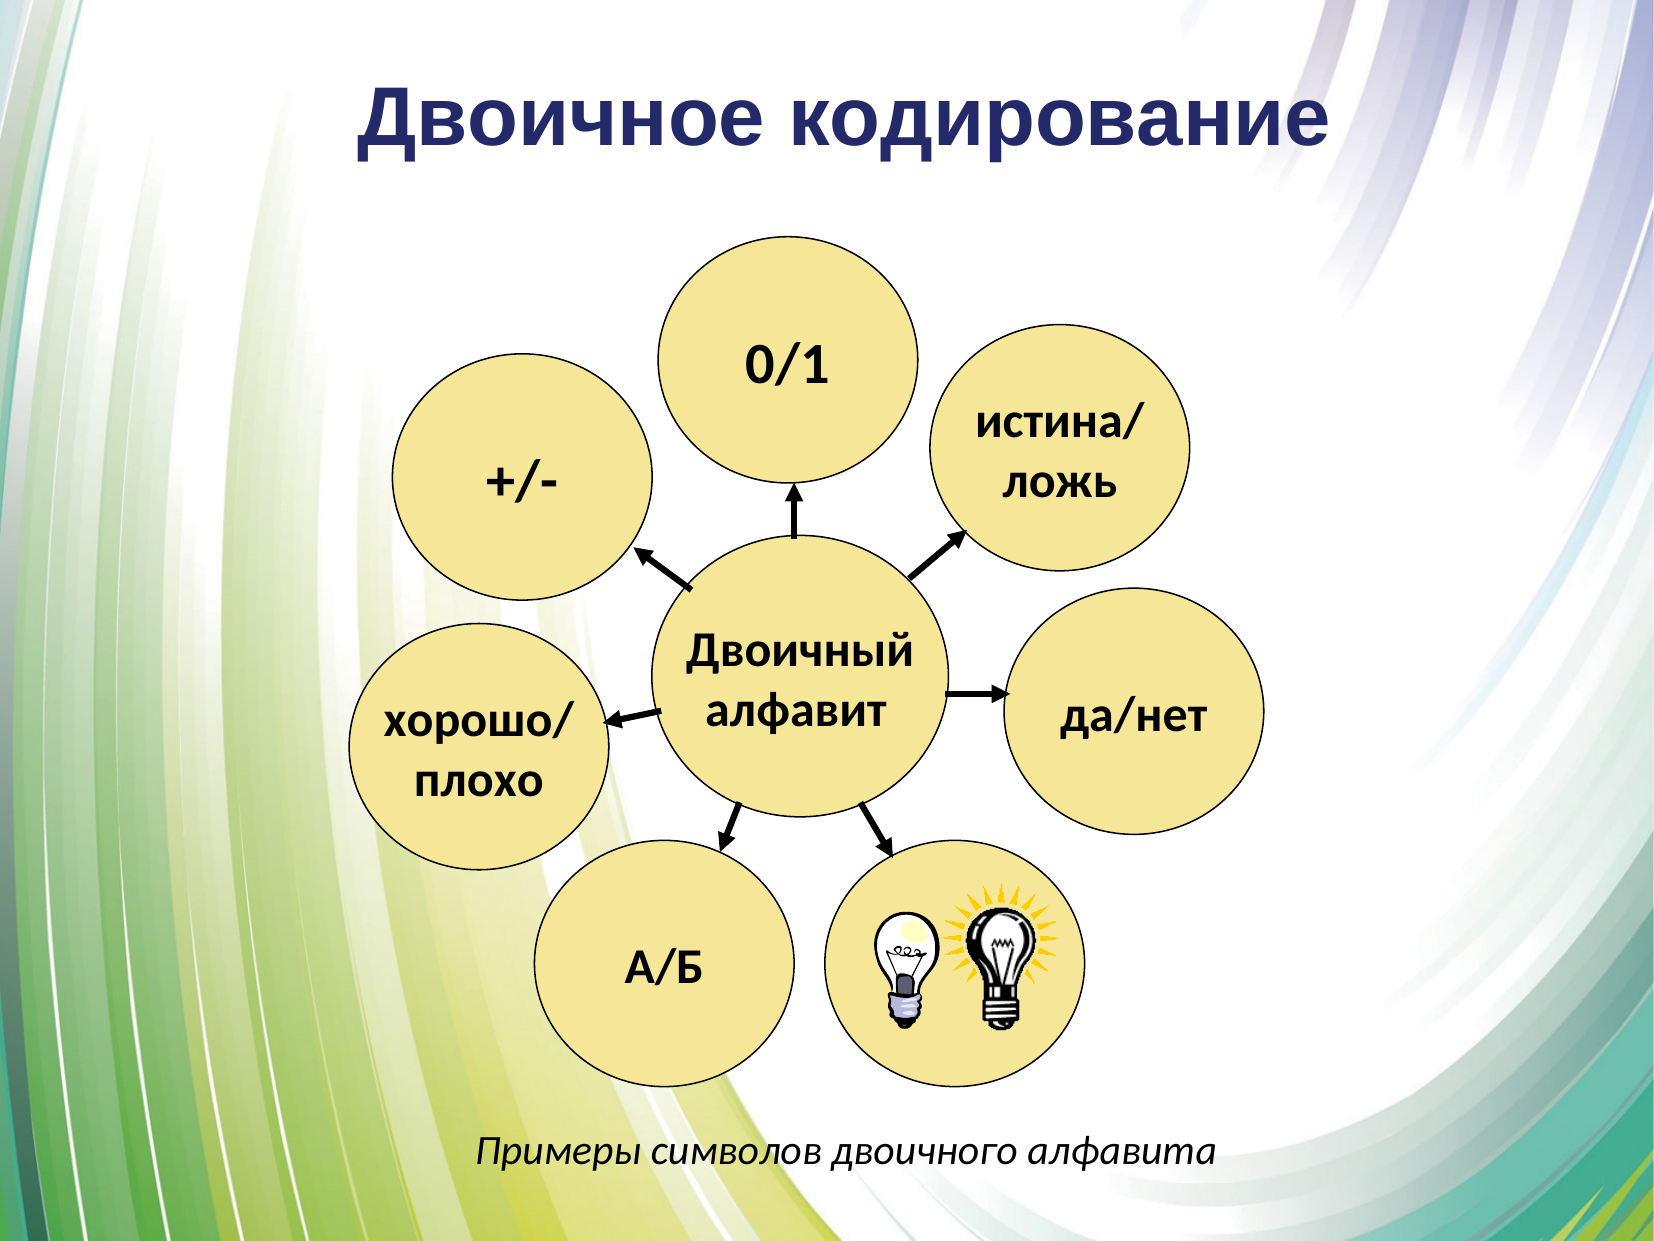

Двоичное кодирование
0/1
истина/
ложь
+/-
Двоичный
алфавит
да/нет
хорошо/
плохо
А/Б
Примеры символов двоичного алфавита